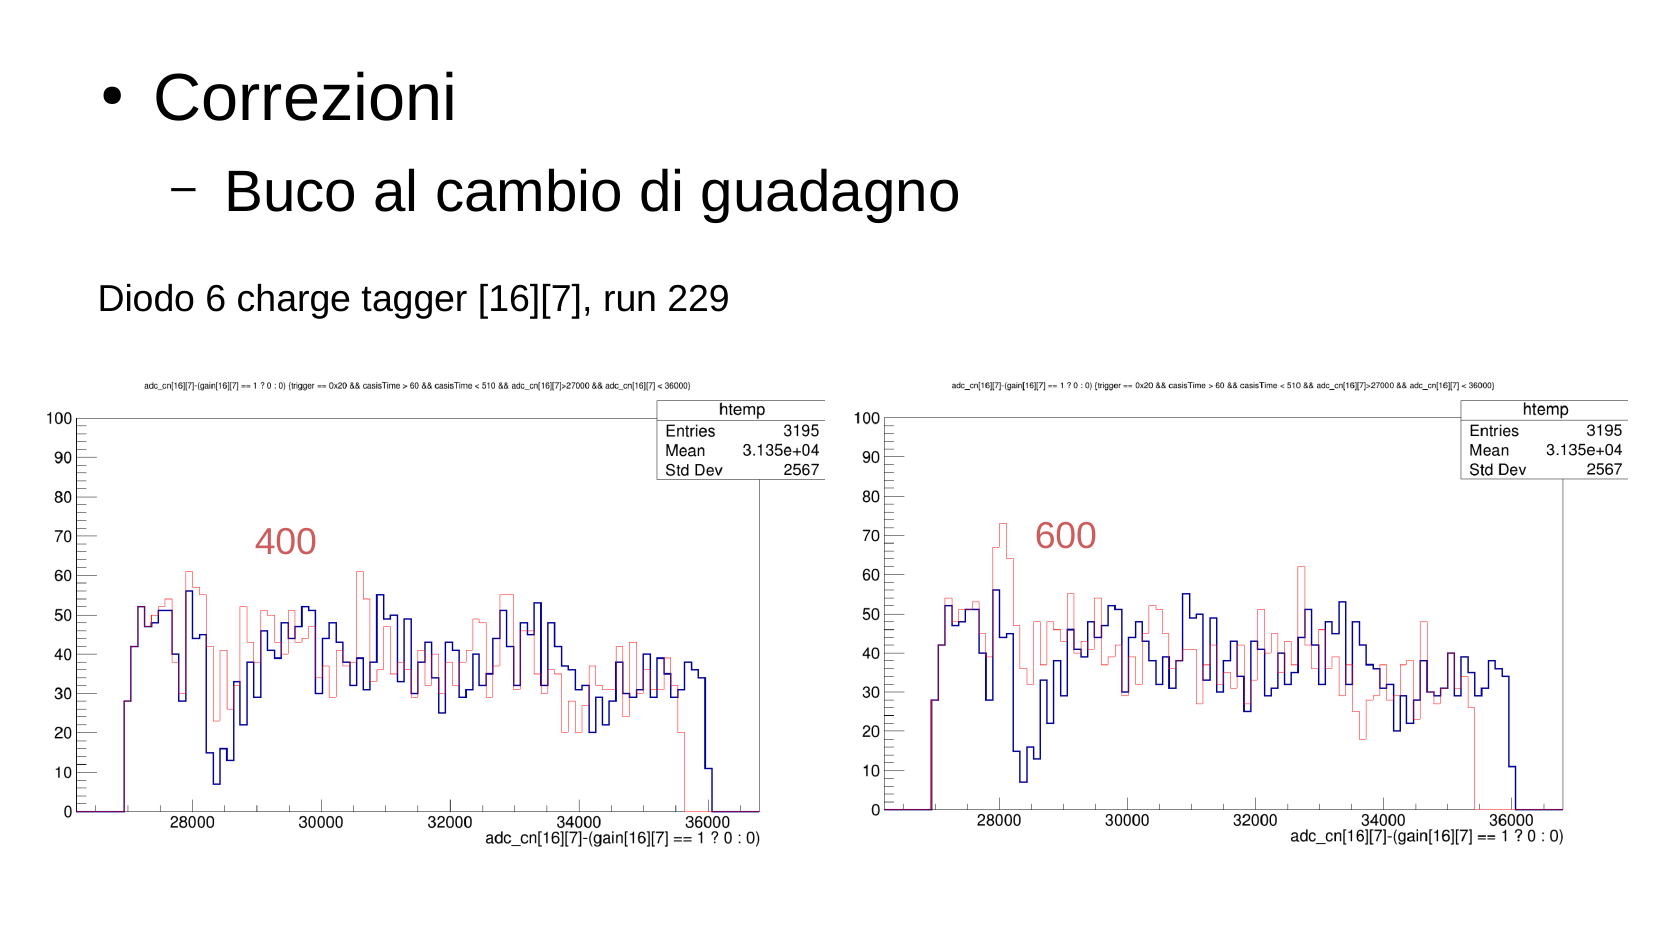

# Correzioni
Buco al cambio di guadagno
Diodo 6 charge tagger [16][7], run 229
600
400